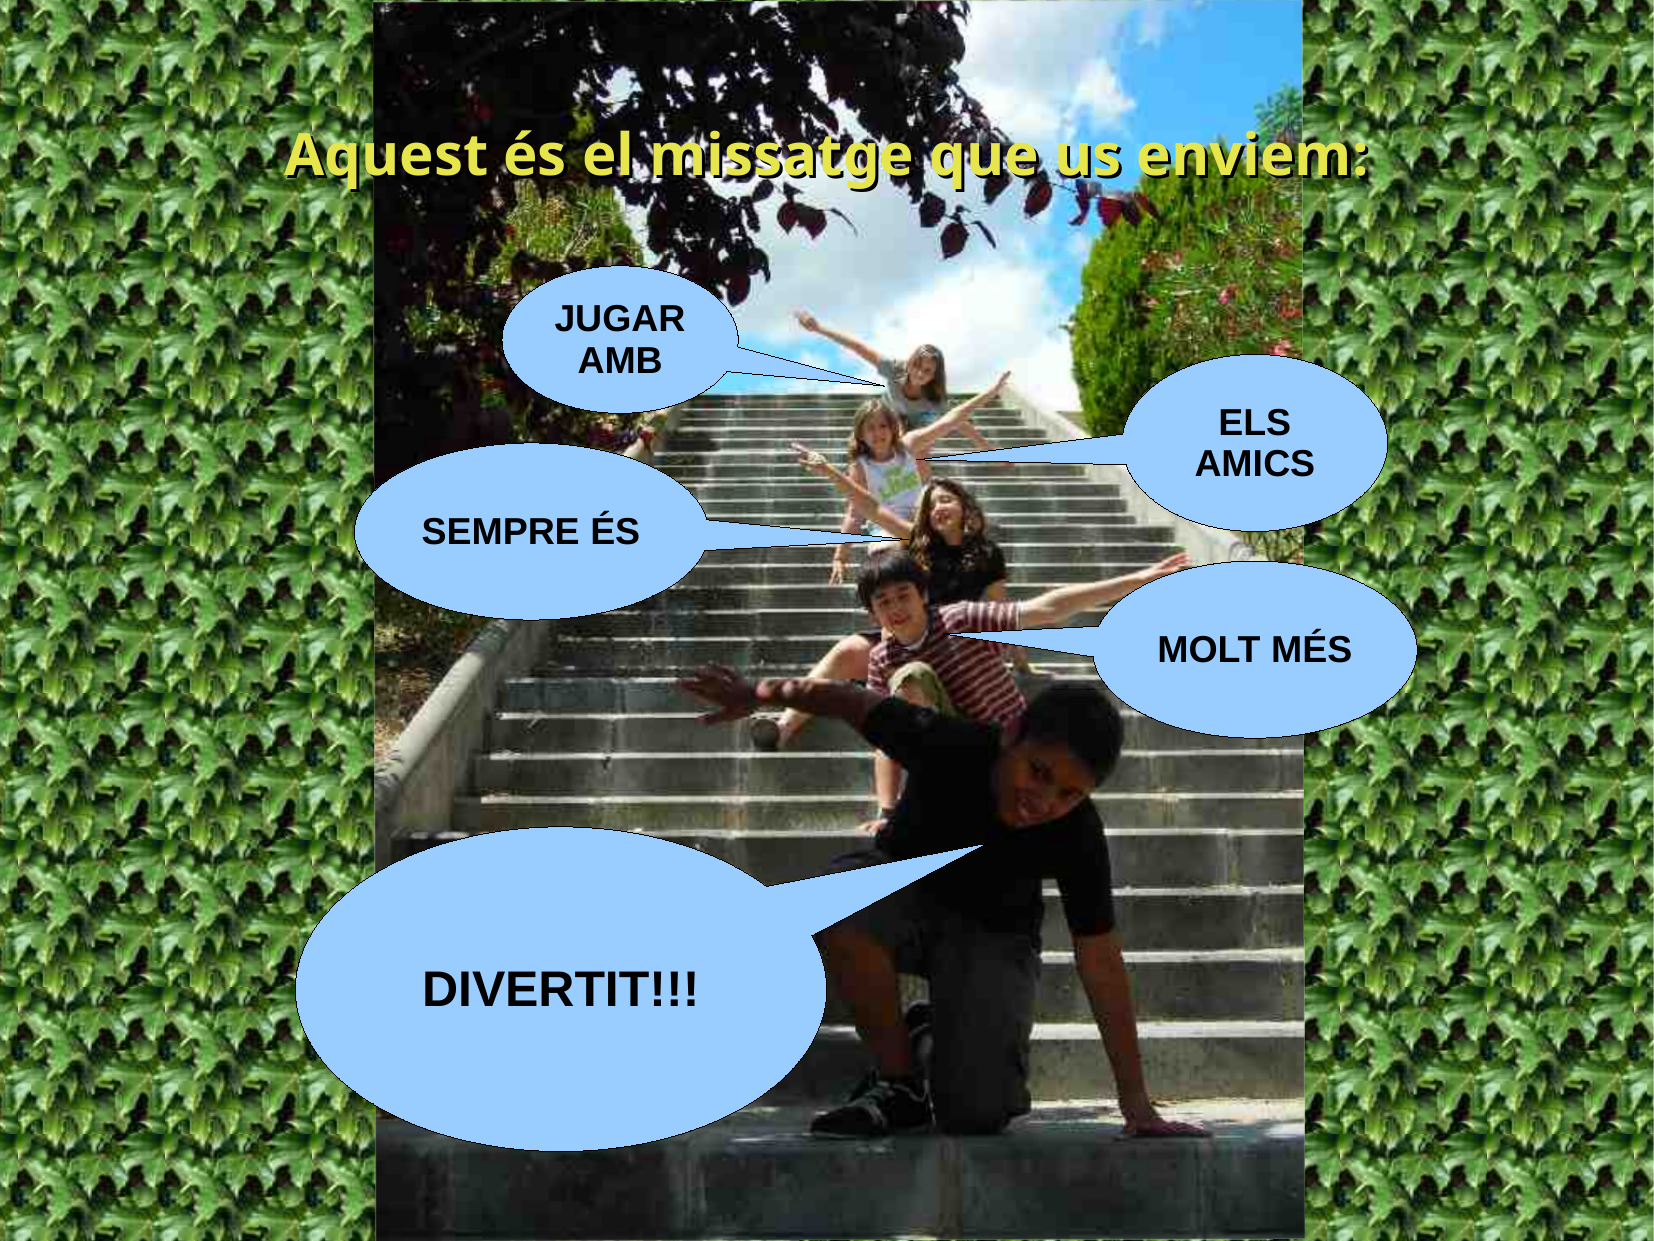

# Aquest és el missatge que us enviem:
JUGAR
AMB
ELS
AMICS
SEMPRE ÉS
MOLT MÉS
DIVERTIT!!!